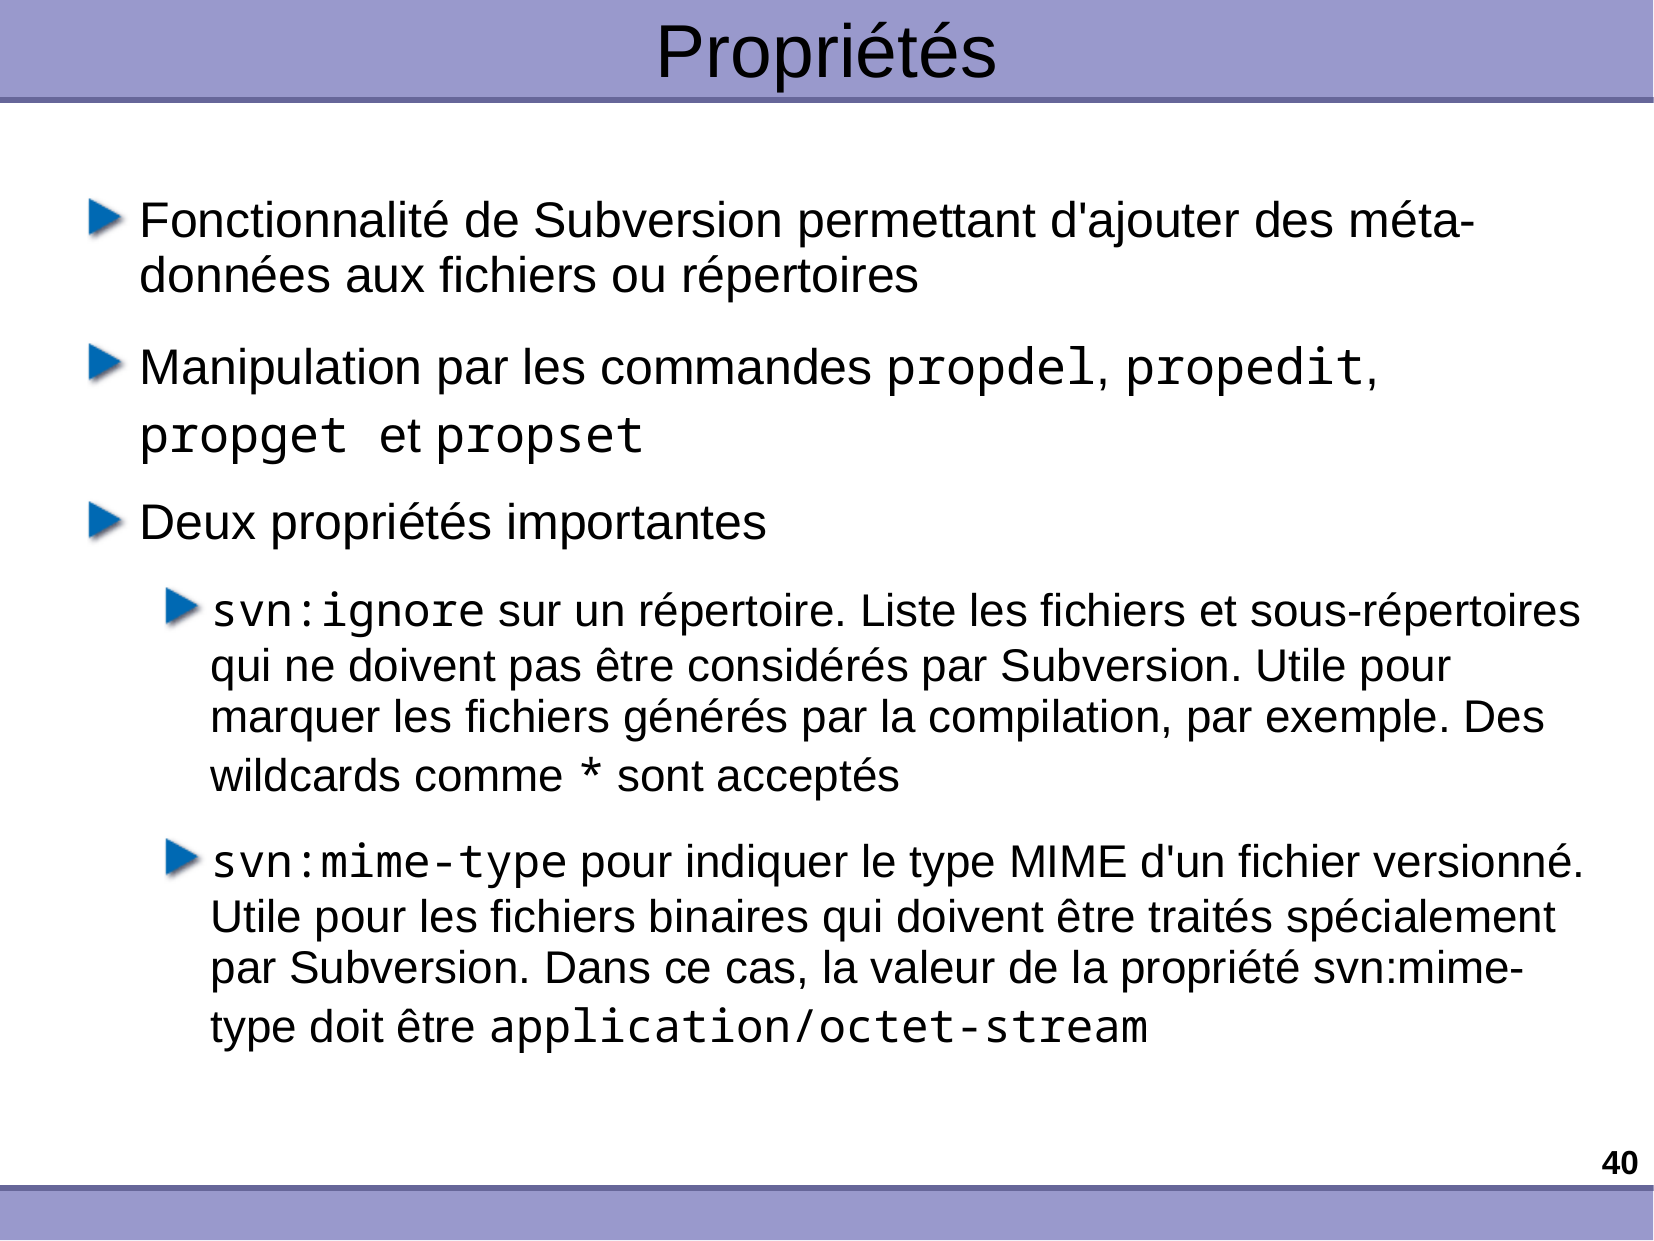

# Propriétés
Fonctionnalité de Subversion permettant d'ajouter des méta-données aux fichiers ou répertoires
Manipulation par les commandes propdel, propedit, propget et propset
Deux propriétés importantes
svn:ignore sur un répertoire. Liste les fichiers et sous-répertoires qui ne doivent pas être considérés par Subversion. Utile pour marquer les fichiers générés par la compilation, par exemple. Des wildcards comme * sont acceptés
svn:mime-type pour indiquer le type MIME d'un fichier versionné. Utile pour les fichiers binaires qui doivent être traités spécialement par Subversion. Dans ce cas, la valeur de la propriété svn:mime-type doit être application/octet-stream